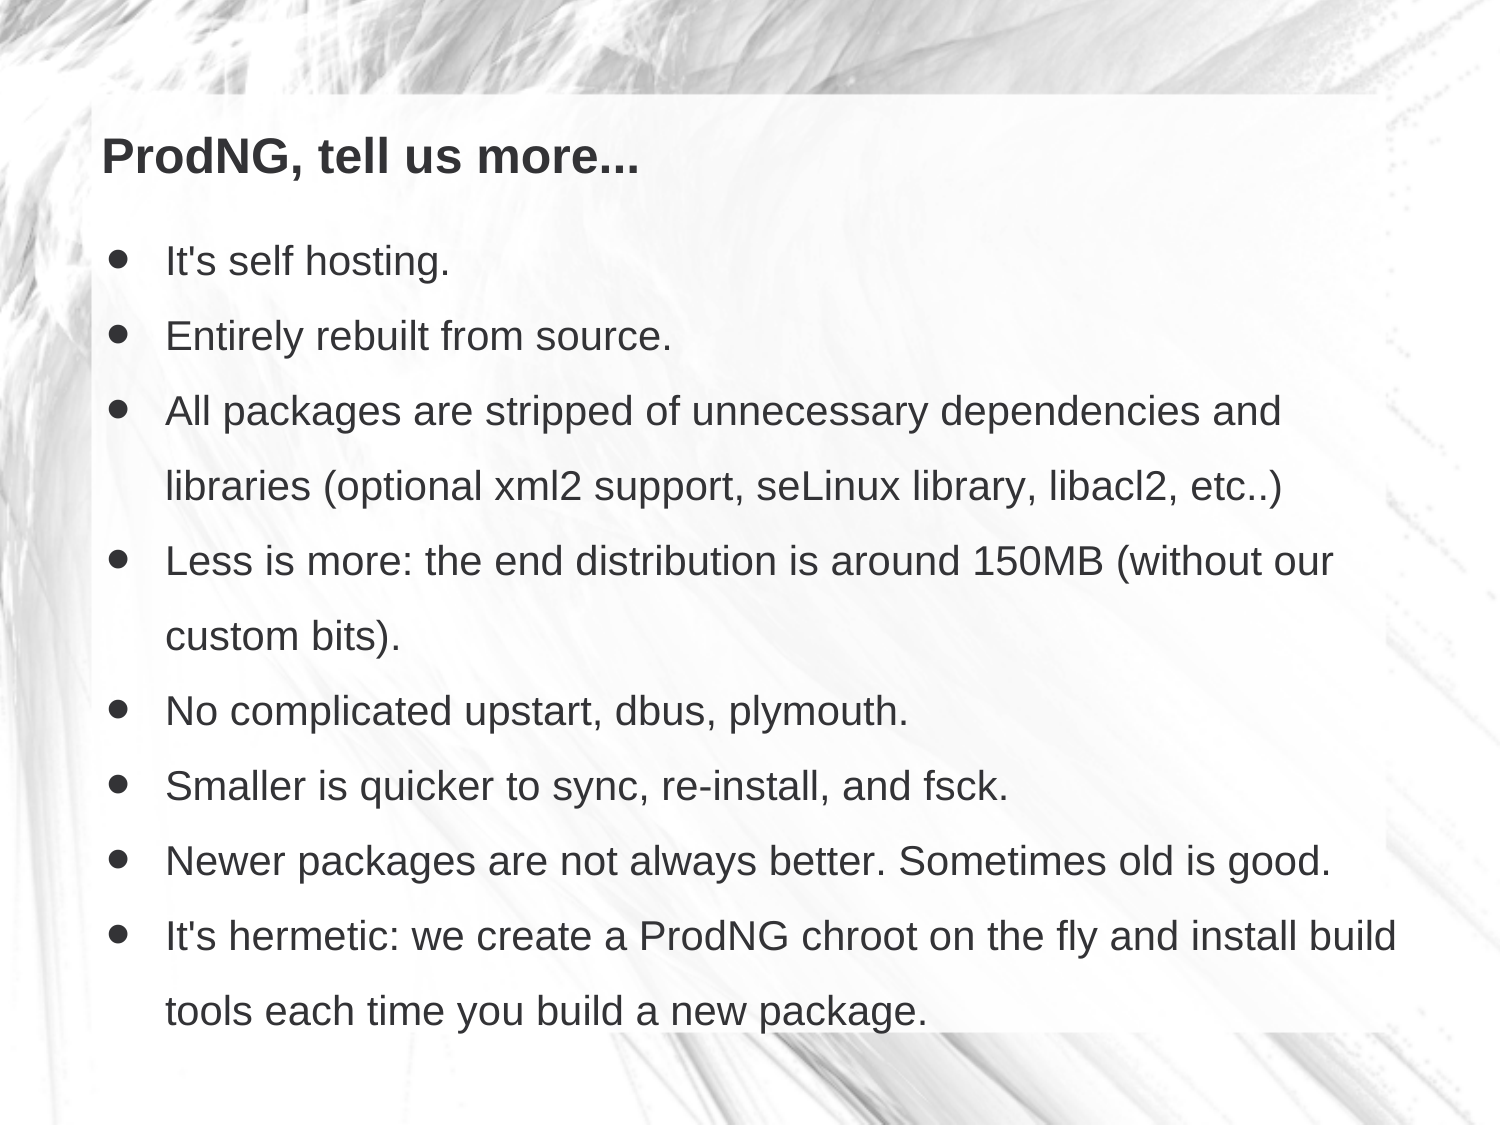

# ProdNG, tell us more...
It's self hosting.
Entirely rebuilt from source.
All packages are stripped of unnecessary dependencies and libraries (optional xml2 support, seLinux library, libacl2, etc..)
Less is more: the end distribution is around 150MB (without our custom bits).
No complicated upstart, dbus, plymouth.
Smaller is quicker to sync, re-install, and fsck.
Newer packages are not always better. Sometimes old is good.
It's hermetic: we create a ProdNG chroot on the fly and install build tools each time you build a new package.